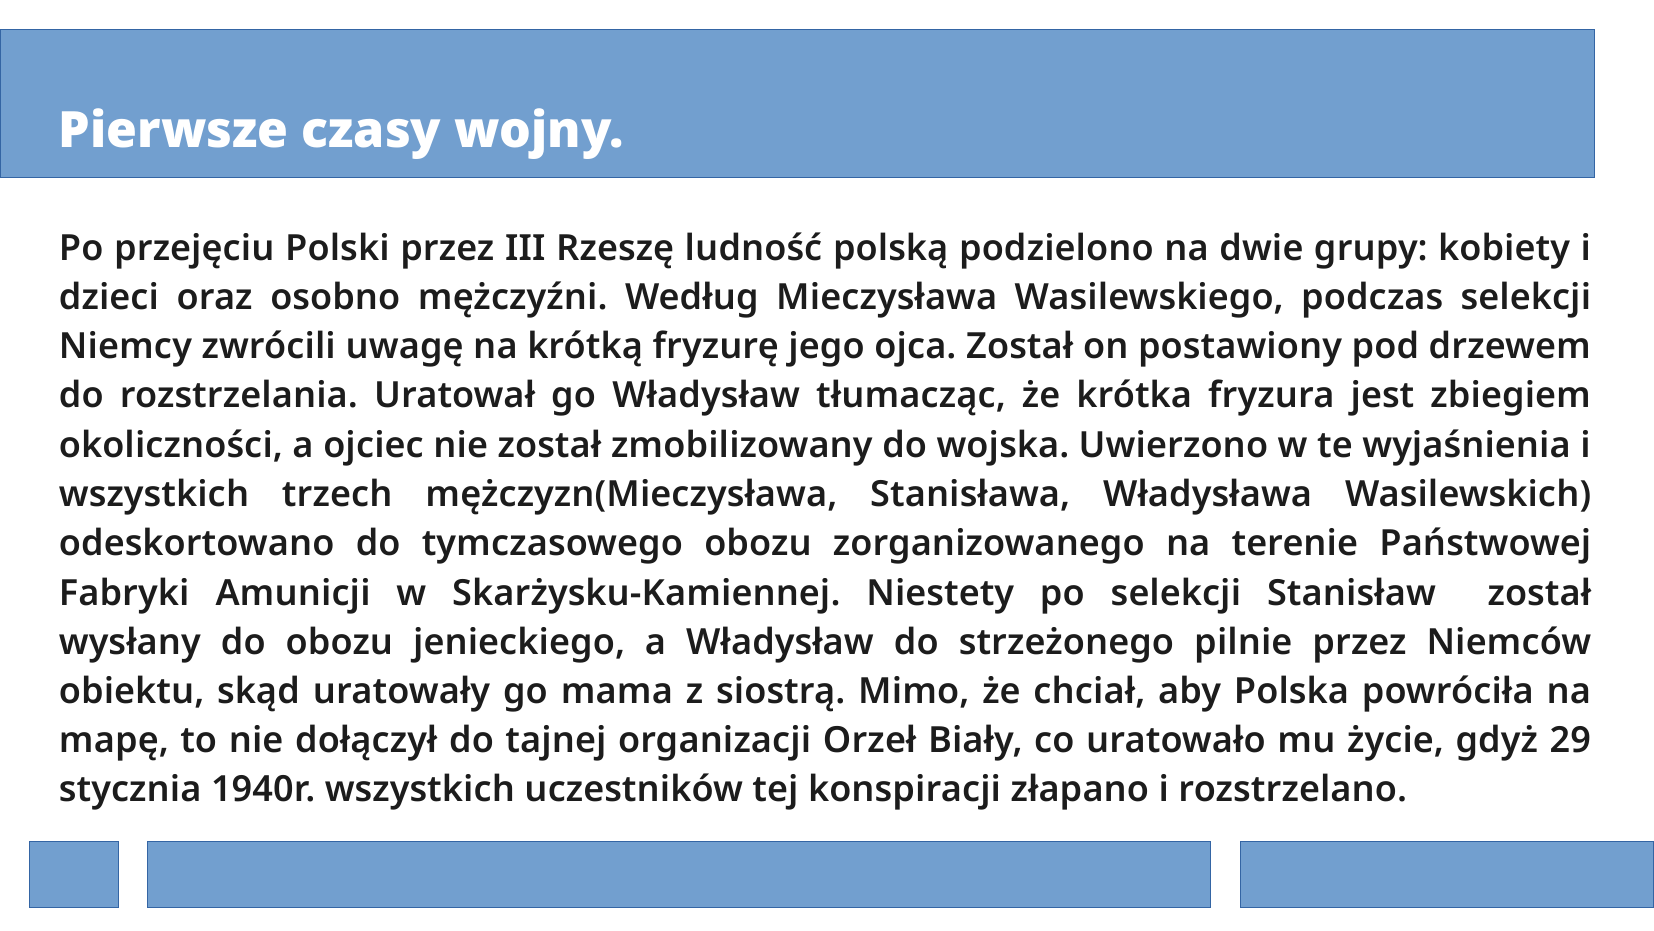

# Pierwsze czasy wojny.
Po przejęciu Polski przez III Rzeszę ludność polską podzielono na dwie grupy: kobiety i dzieci oraz osobno mężczyźni. Według Mieczysława Wasilewskiego, podczas selekcji Niemcy zwrócili uwagę na krótką fryzurę jego ojca. Został on postawiony pod drzewem do rozstrzelania. Uratował go Władysław tłumacząc, że krótka fryzura jest zbiegiem okoliczności, a ojciec nie został zmobilizowany do wojska. Uwierzono w te wyjaśnienia i wszystkich trzech mężczyzn(Mieczysława, Stanisława, Władysława Wasilewskich) odeskortowano do tymczasowego obozu zorganizowanego na terenie Państwowej Fabryki Amunicji w Skarżysku-Kamiennej. Niestety po selekcji Stanisław został wysłany do obozu jenieckiego, a Władysław do strzeżonego pilnie przez Niemców obiektu, skąd uratowały go mama z siostrą. Mimo, że chciał, aby Polska powróciła na mapę, to nie dołączył do tajnej organizacji Orzeł Biały, co uratowało mu życie, gdyż 29 stycznia 1940r. wszystkich uczestników tej konspiracji złapano i rozstrzelano.